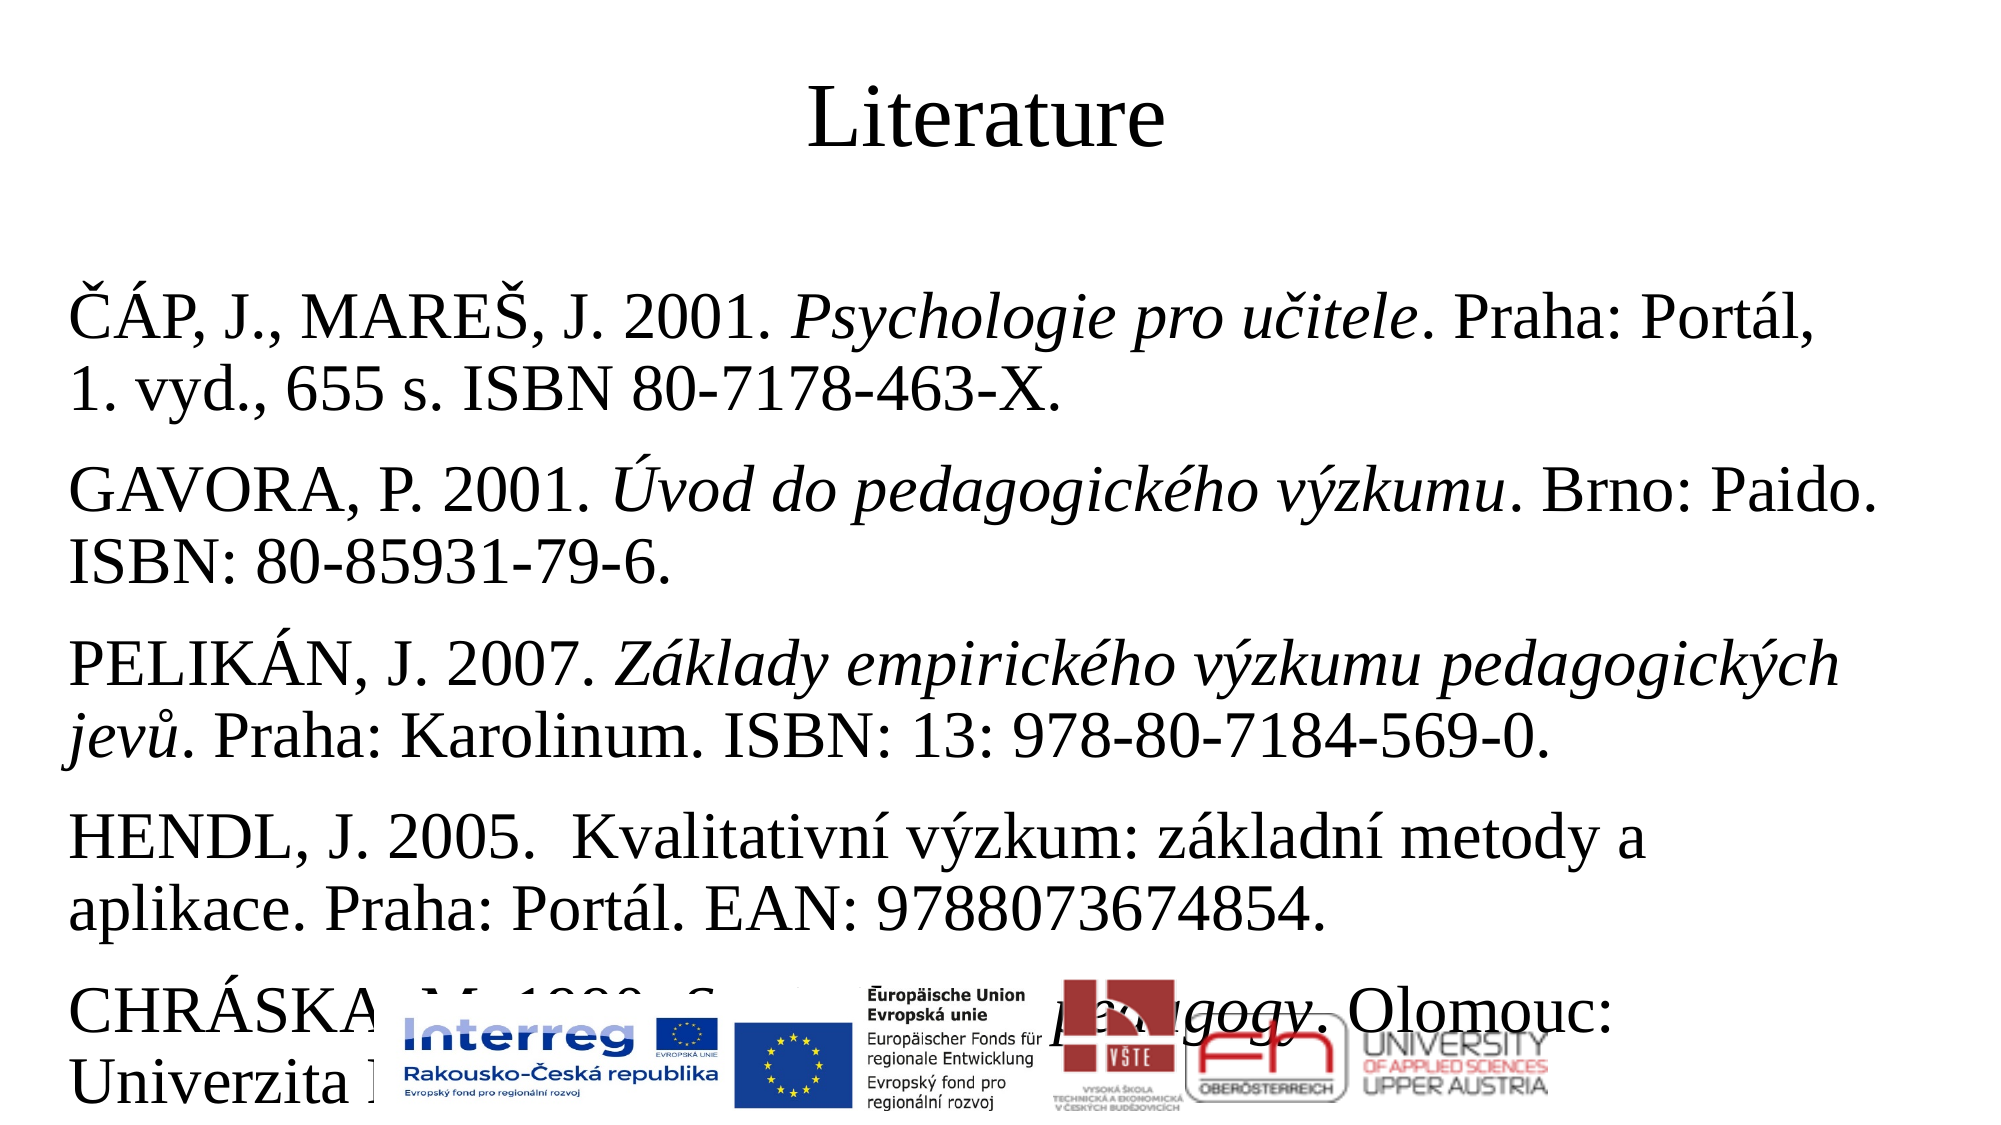

# Literature
ČÁP, J., MAREŠ, J. 2001. Psychologie pro učitele. Praha: Portál, 1. vyd., 655 s. ISBN 80-7178-463-X.
GAVORA, P. 2001. Úvod do pedagogického výzkumu. Brno: Paido. ISBN: 80-85931-79-6.
PELIKÁN, J. 2007. Základy empirického výzkumu pedagogických jevů. Praha: Karolinum. ISBN: 13: 978-80-7184-569-0.
HENDL, J. 2005. Kvalitativní výzkum: základní metody a aplikace. Praha: Portál. EAN: 9788073674854.
CHRÁSKA, M. 1990. Statistika pro pedagogy. Olomouc: Univerzita Palackého.
CHRÁSKA M. 1999. Didaktické testy. Brno: Paido. ISBN 80-8593-68-0.
CHRÁSKA, M. 2003. Úvod do výzkumu v pedagogice: Základy kvantitativně orientovaného výzkumu. Olomouc: Vydavatelství Univerzity Palackého. ISBN 80-244-0765-5.
KOMENDA, S., KLEMENTA, K. 1987. Analýza náhodného v pedagogickém experimentu a praxi. Praha: SPN.
MAŇÁK, J.; ŠVEC, V. 2004. Cesty pedagogického výzkumu. Brno: Paido. ISBN-10: 80-7315-078-6.
MAŇÁK, J.; ŠVEC, V.; ŠVEC, Š. 2005. Slovník pedagogické metodologie. Brno: Paido. ISBN: 80-7315-102-2.
PELIKÁN, J. 1998. Základy empirického výzkumu pedagogických jevů. Praha: Karolinum. ISBN 80-7184-569-8.